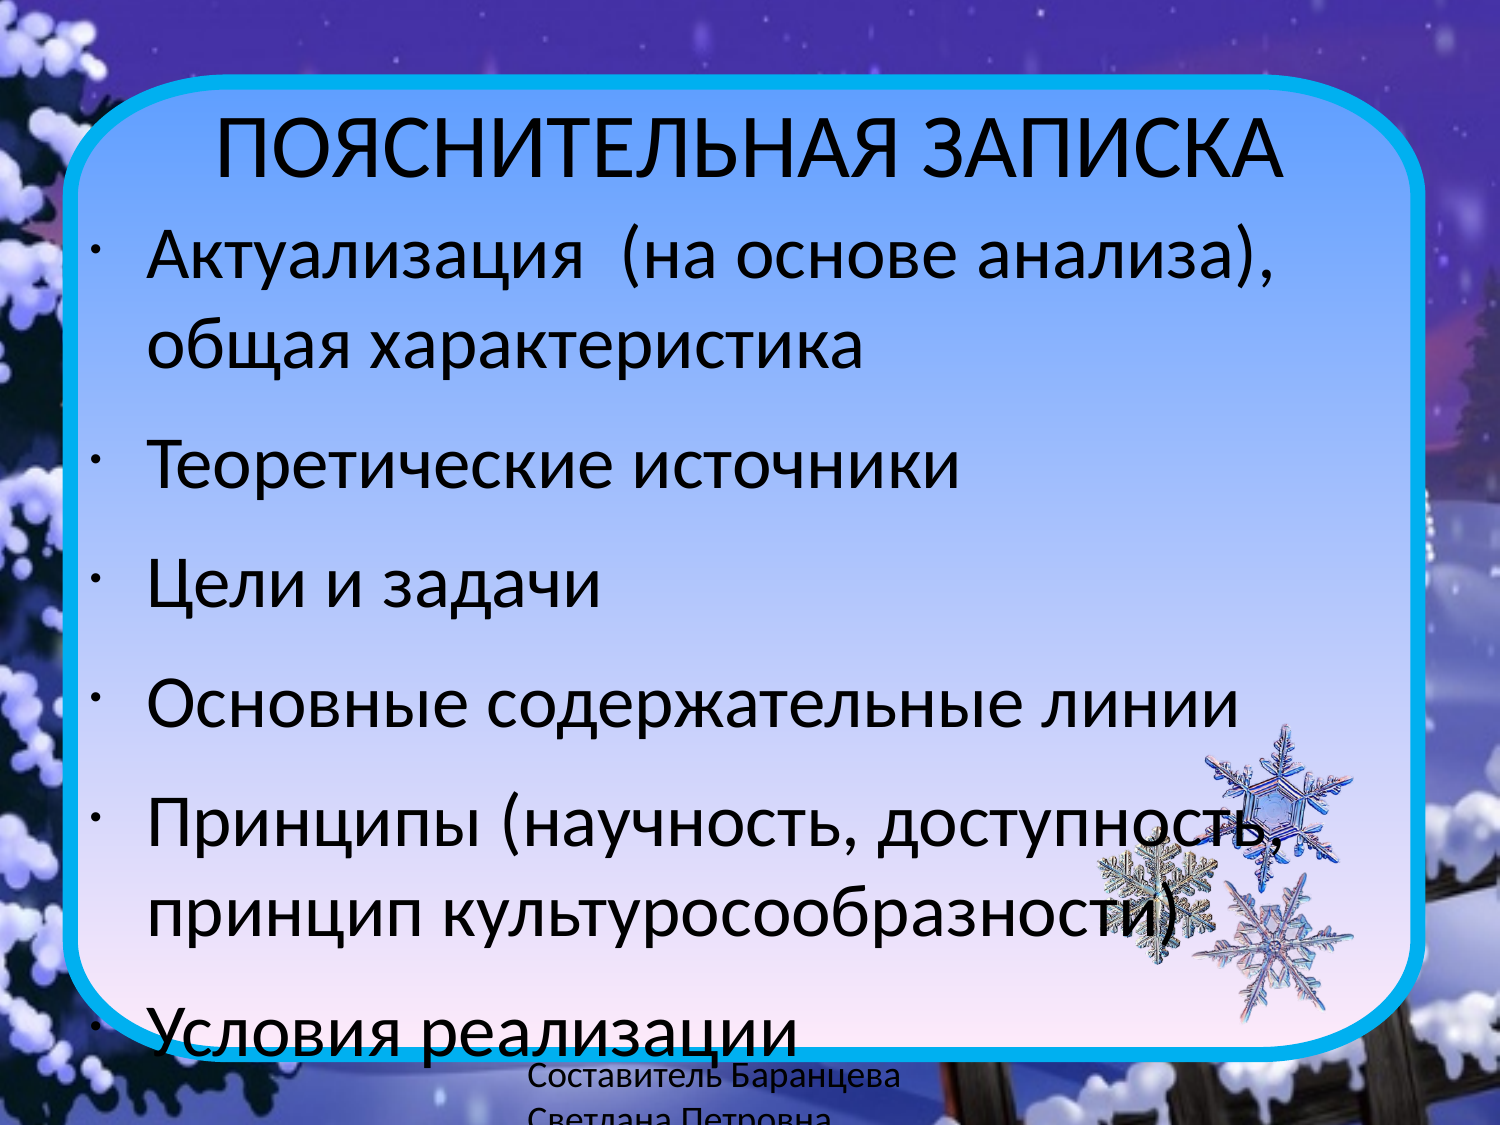

# ПОЯСНИТЕЛЬНАЯ ЗАПИСКА
Актуализация (на основе анализа), общая характеристика
Теоретические источники
Цели и задачи
Основные содержательные линии
Принципы (научность, доступность, принцип культуросообразности)
Условия реализации
Сроки реализации
Составитель Баранцева Светлана Петровна